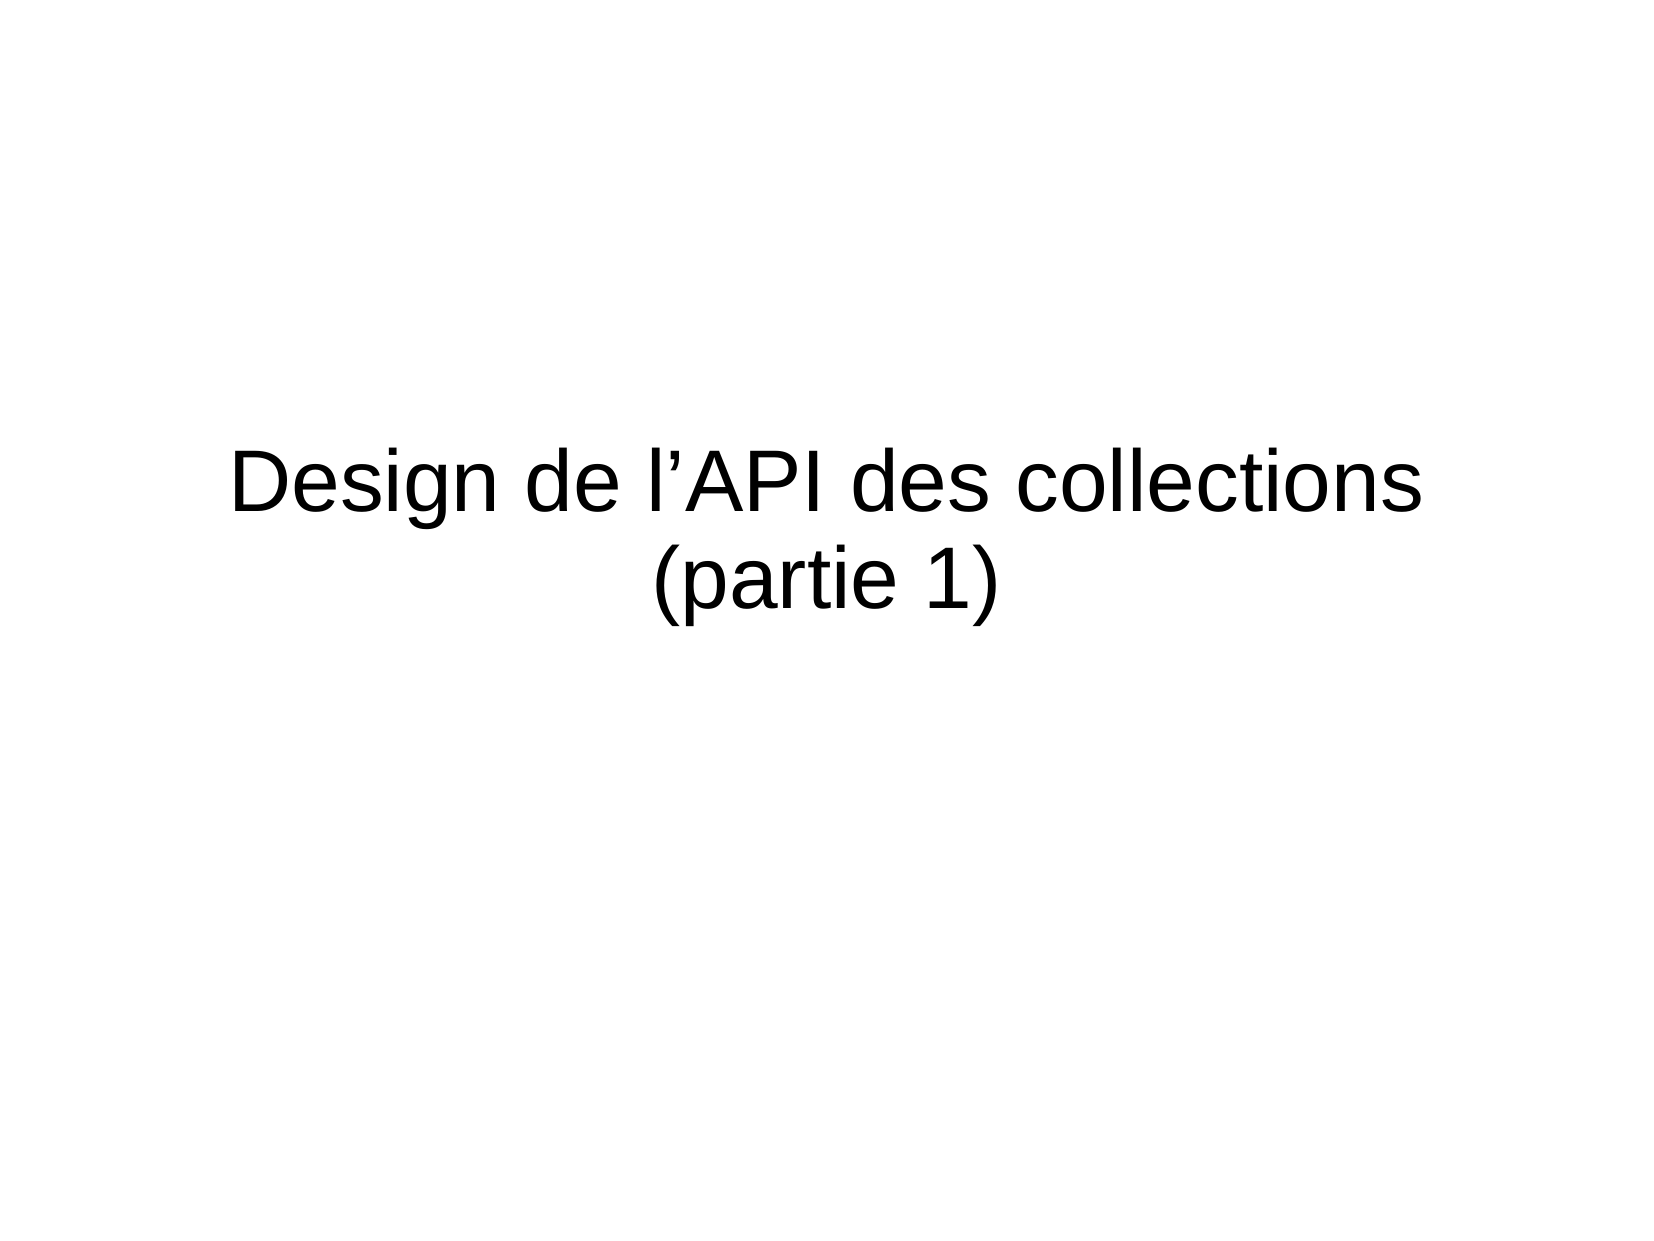

# Design de l’API des collections (partie 1)